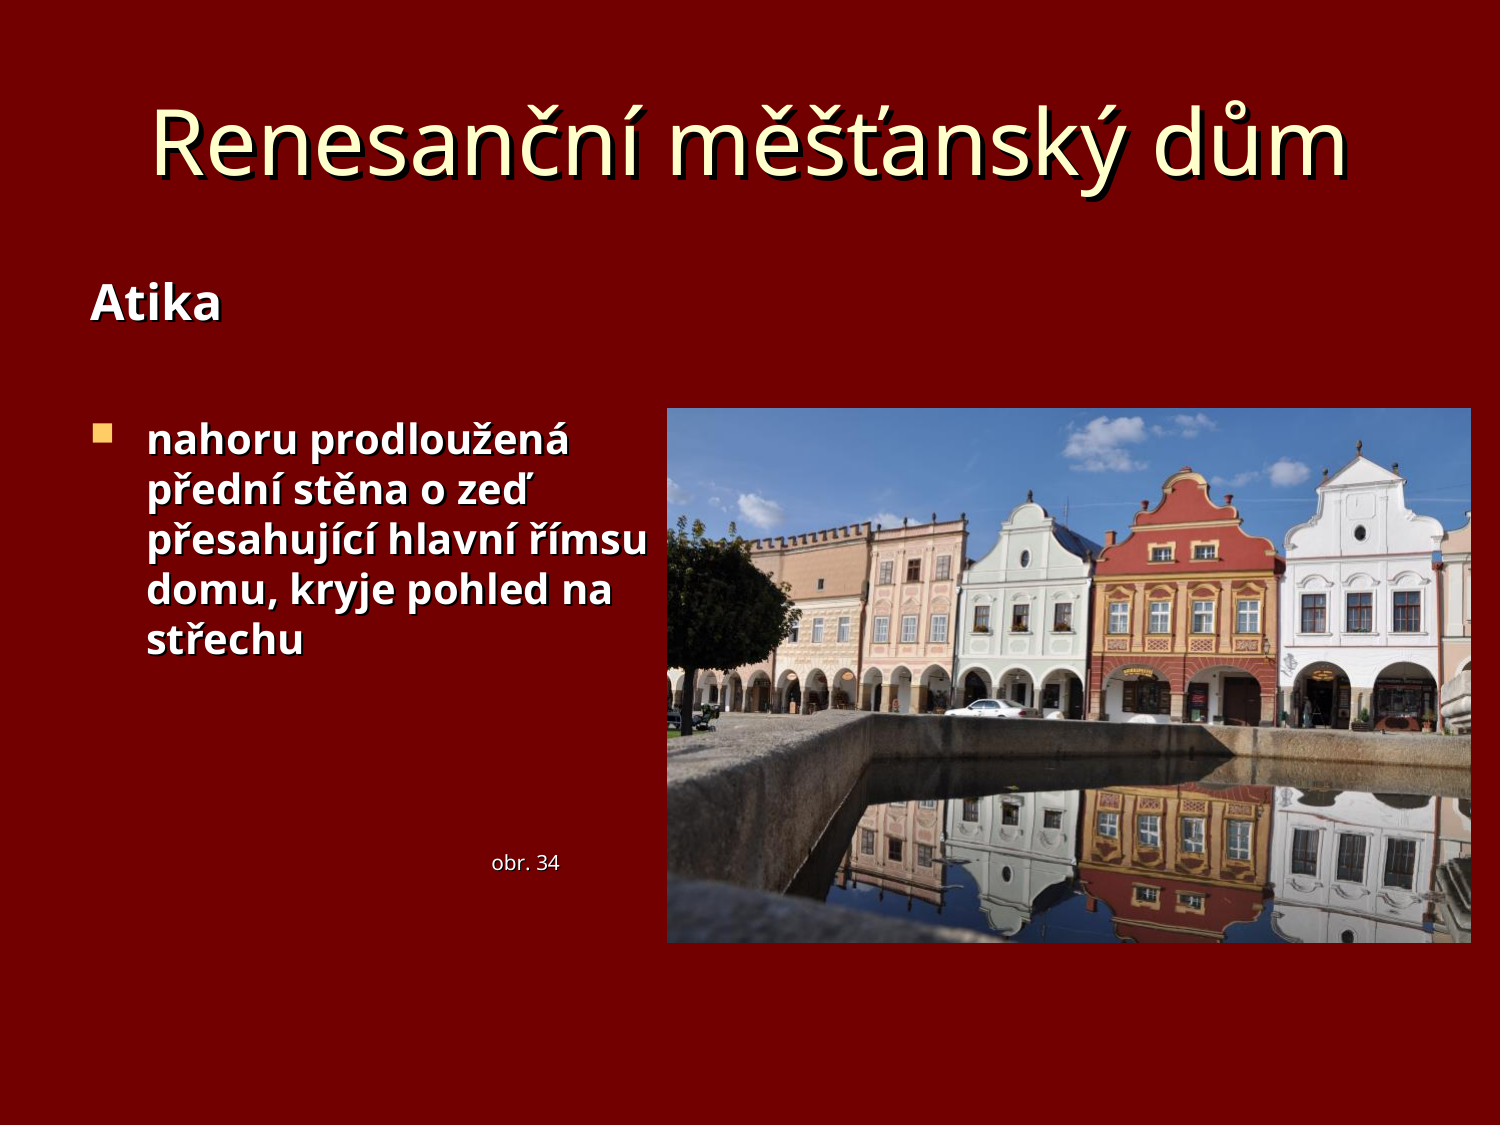

# Renesanční měšťanský dům
Atika
nahoru prodloužená přední stěna o zeď přesahující hlavní římsu domu, kryje pohled na střechu
 obr. 34